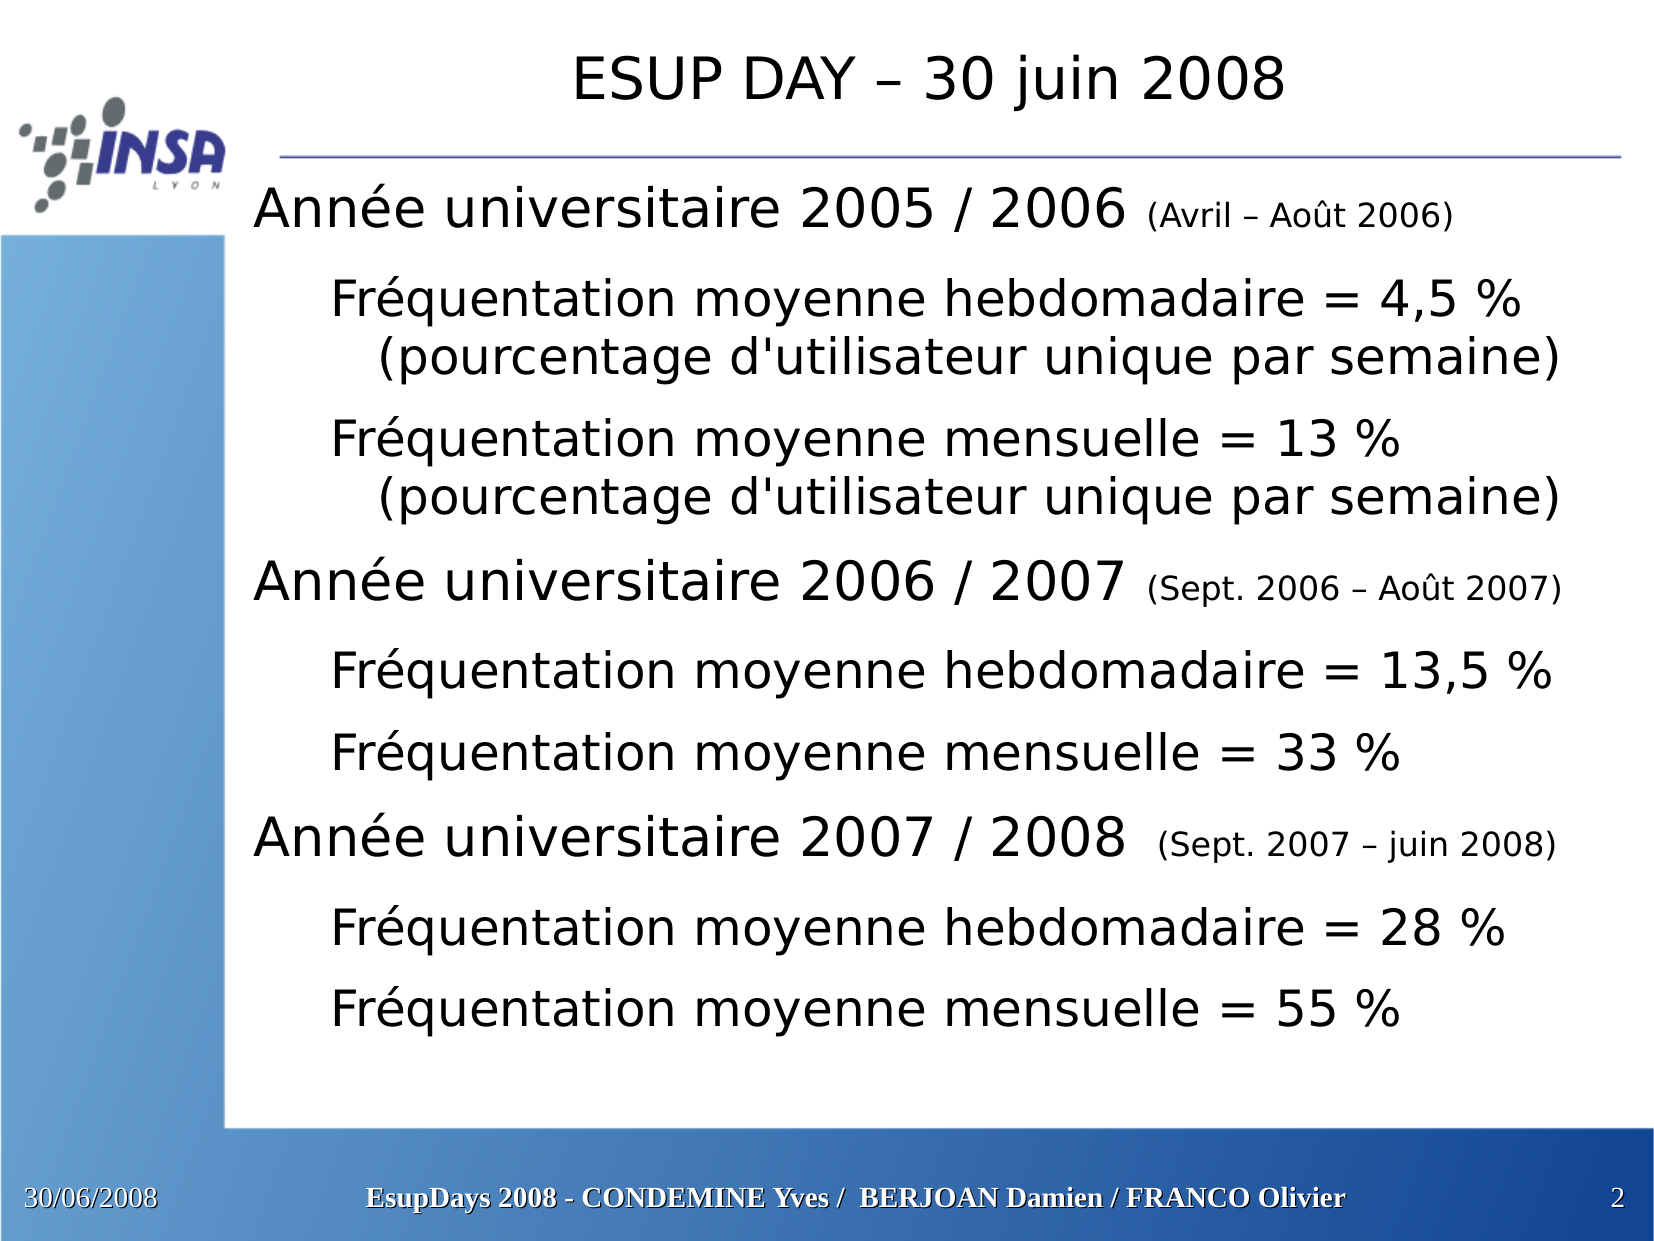

# ESUP DAY – 30 juin 2008
Année universitaire 2005 / 2006 (Avril – Août 2006)
Fréquentation moyenne hebdomadaire = 4,5 % (pourcentage d'utilisateur unique par semaine)
Fréquentation moyenne mensuelle = 13 %	 (pourcentage d'utilisateur unique par semaine)
Année universitaire 2006 / 2007 (Sept. 2006 – Août 2007)
Fréquentation moyenne hebdomadaire = 13,5 %
Fréquentation moyenne mensuelle = 33 %
Année universitaire 2007 / 2008 (Sept. 2007 – juin 2008)
Fréquentation moyenne hebdomadaire = 28 %
Fréquentation moyenne mensuelle = 55 %
30/06/2008
EsupDays 2008 - CONDEMINE Yves / BERJOAN Damien / FRANCO Olivier
2